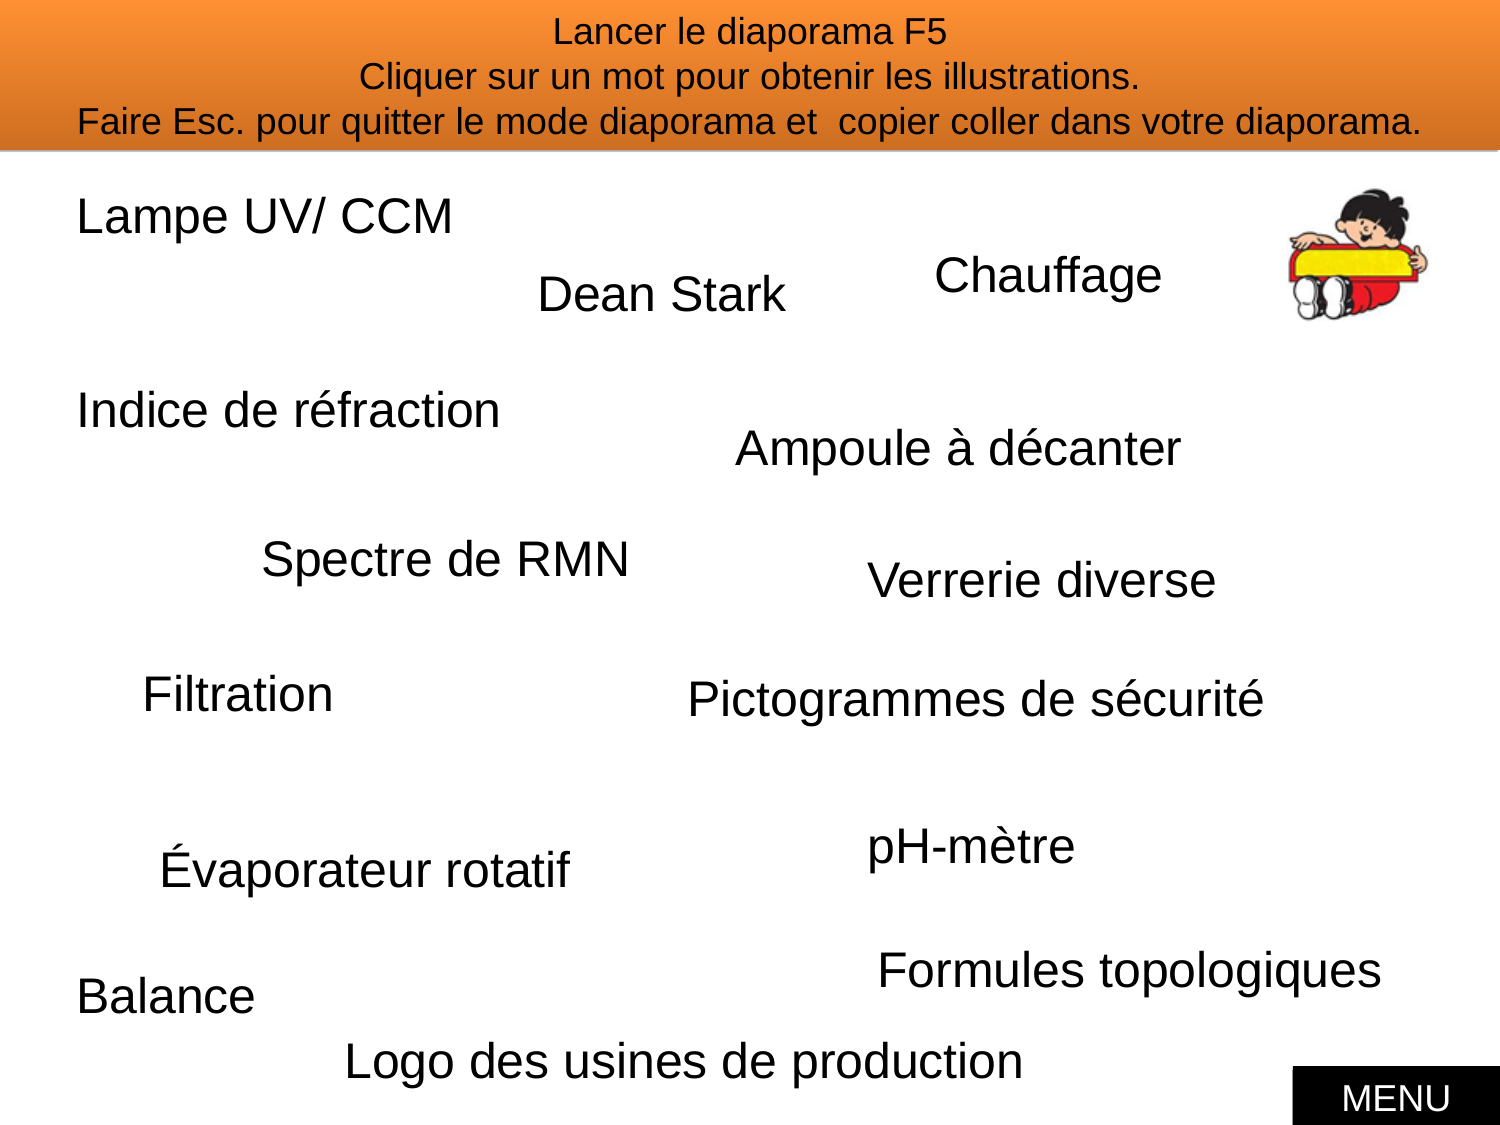

Lancer le diaporama F5
Cliquer sur un mot pour obtenir les illustrations.
Faire Esc. pour quitter le mode diaporama et copier coller dans votre diaporama.
Lampe UV/ CCM
Chauffage
Dean Stark
Indice de réfraction
Ampoule à décanter
Spectre de RMN
Verrerie diverse
Filtration
Pictogrammes de sécurité
pH-mètre
Évaporateur rotatif
Formules topologiques
Balance
Logo des usines de production
MENU